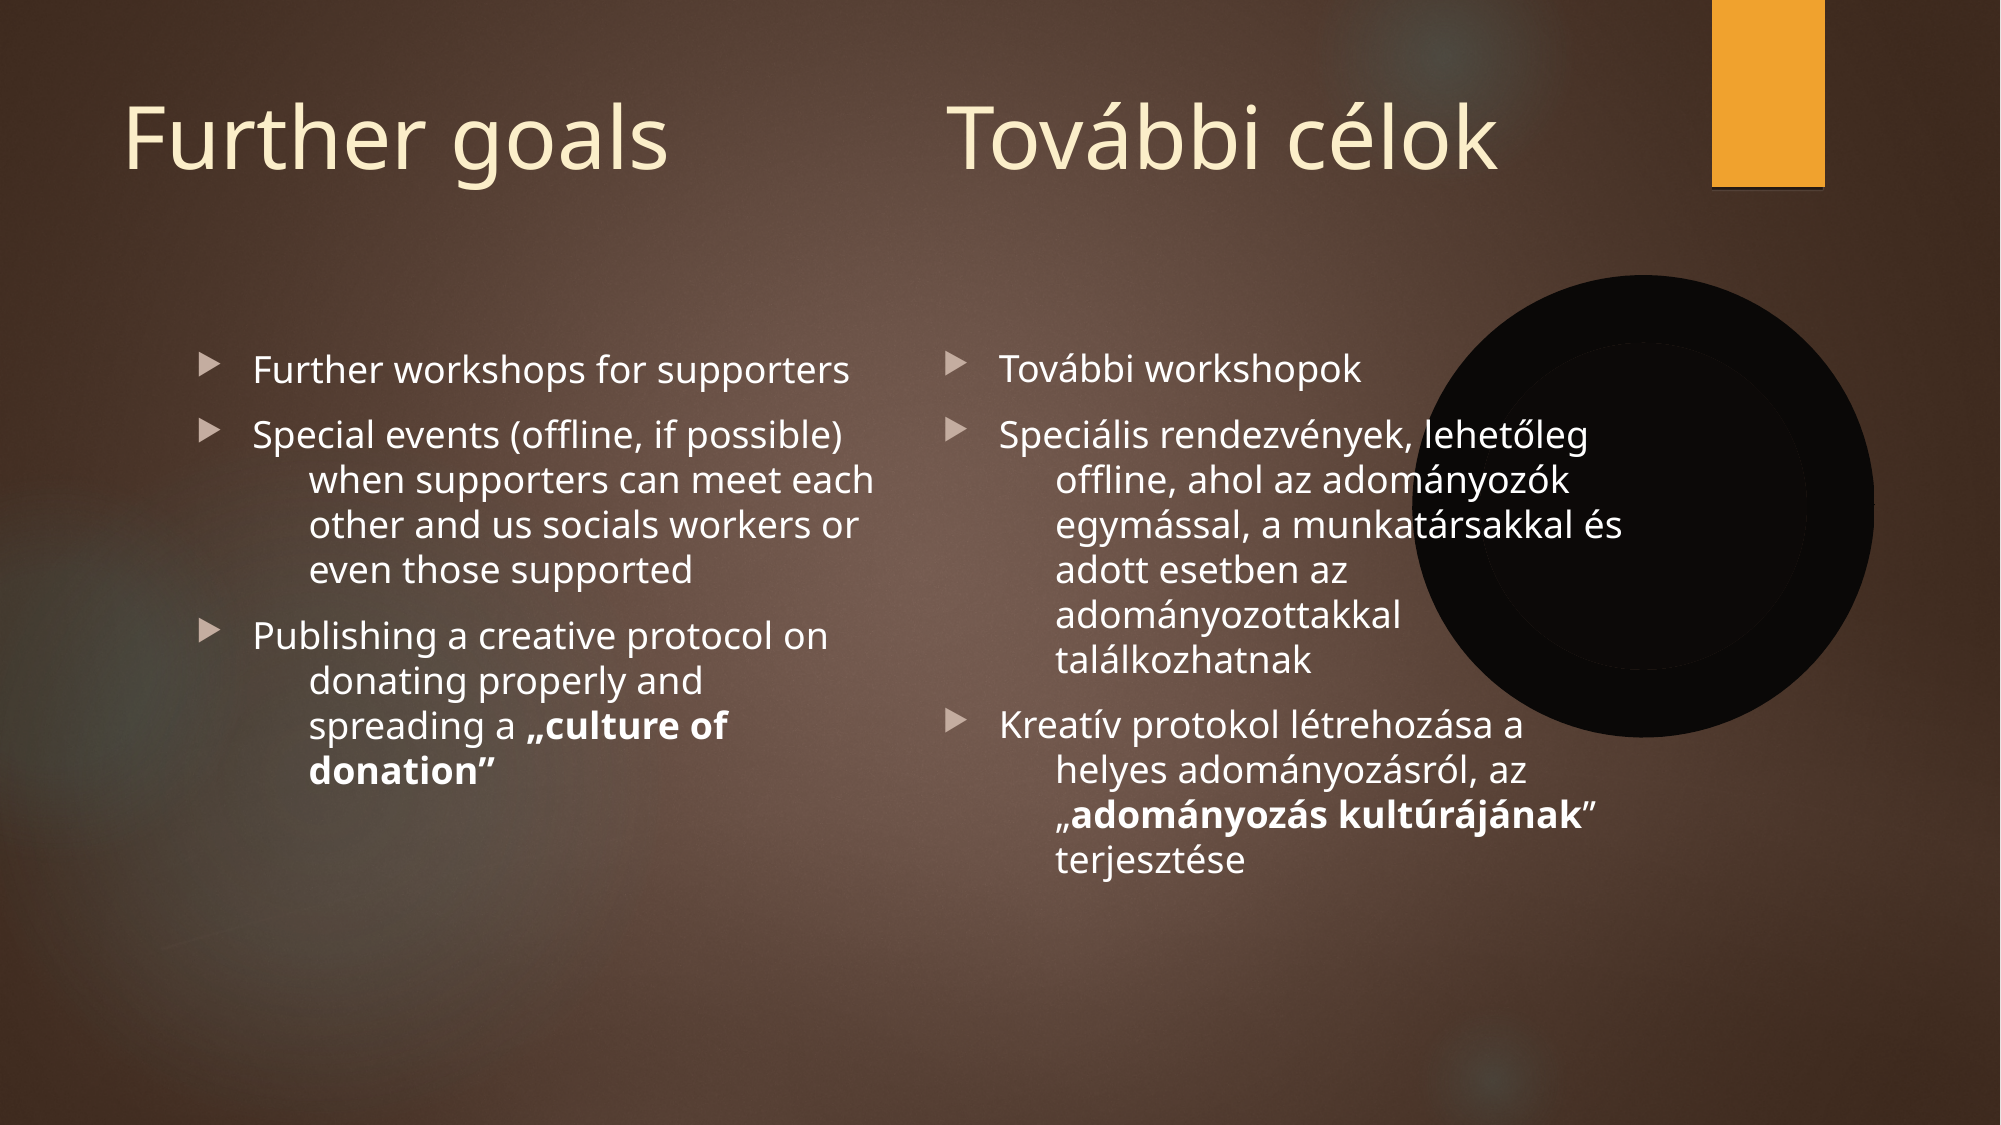

# Further goals 				További célok
További workshopok
Speciális rendezvények, lehetőleg offline, ahol az adományozók egymással, a munkatársakkal és adott esetben az adományozottakkal találkozhatnak
Kreatív protokol létrehozása a helyes adományozásról, az „adományozás kultúrájának” terjesztése
Further workshops for supporters
Special events (offline, if possible) when supporters can meet each other and us socials workers or even those supported
Publishing a creative protocol on donating properly and spreading a „culture of donation”